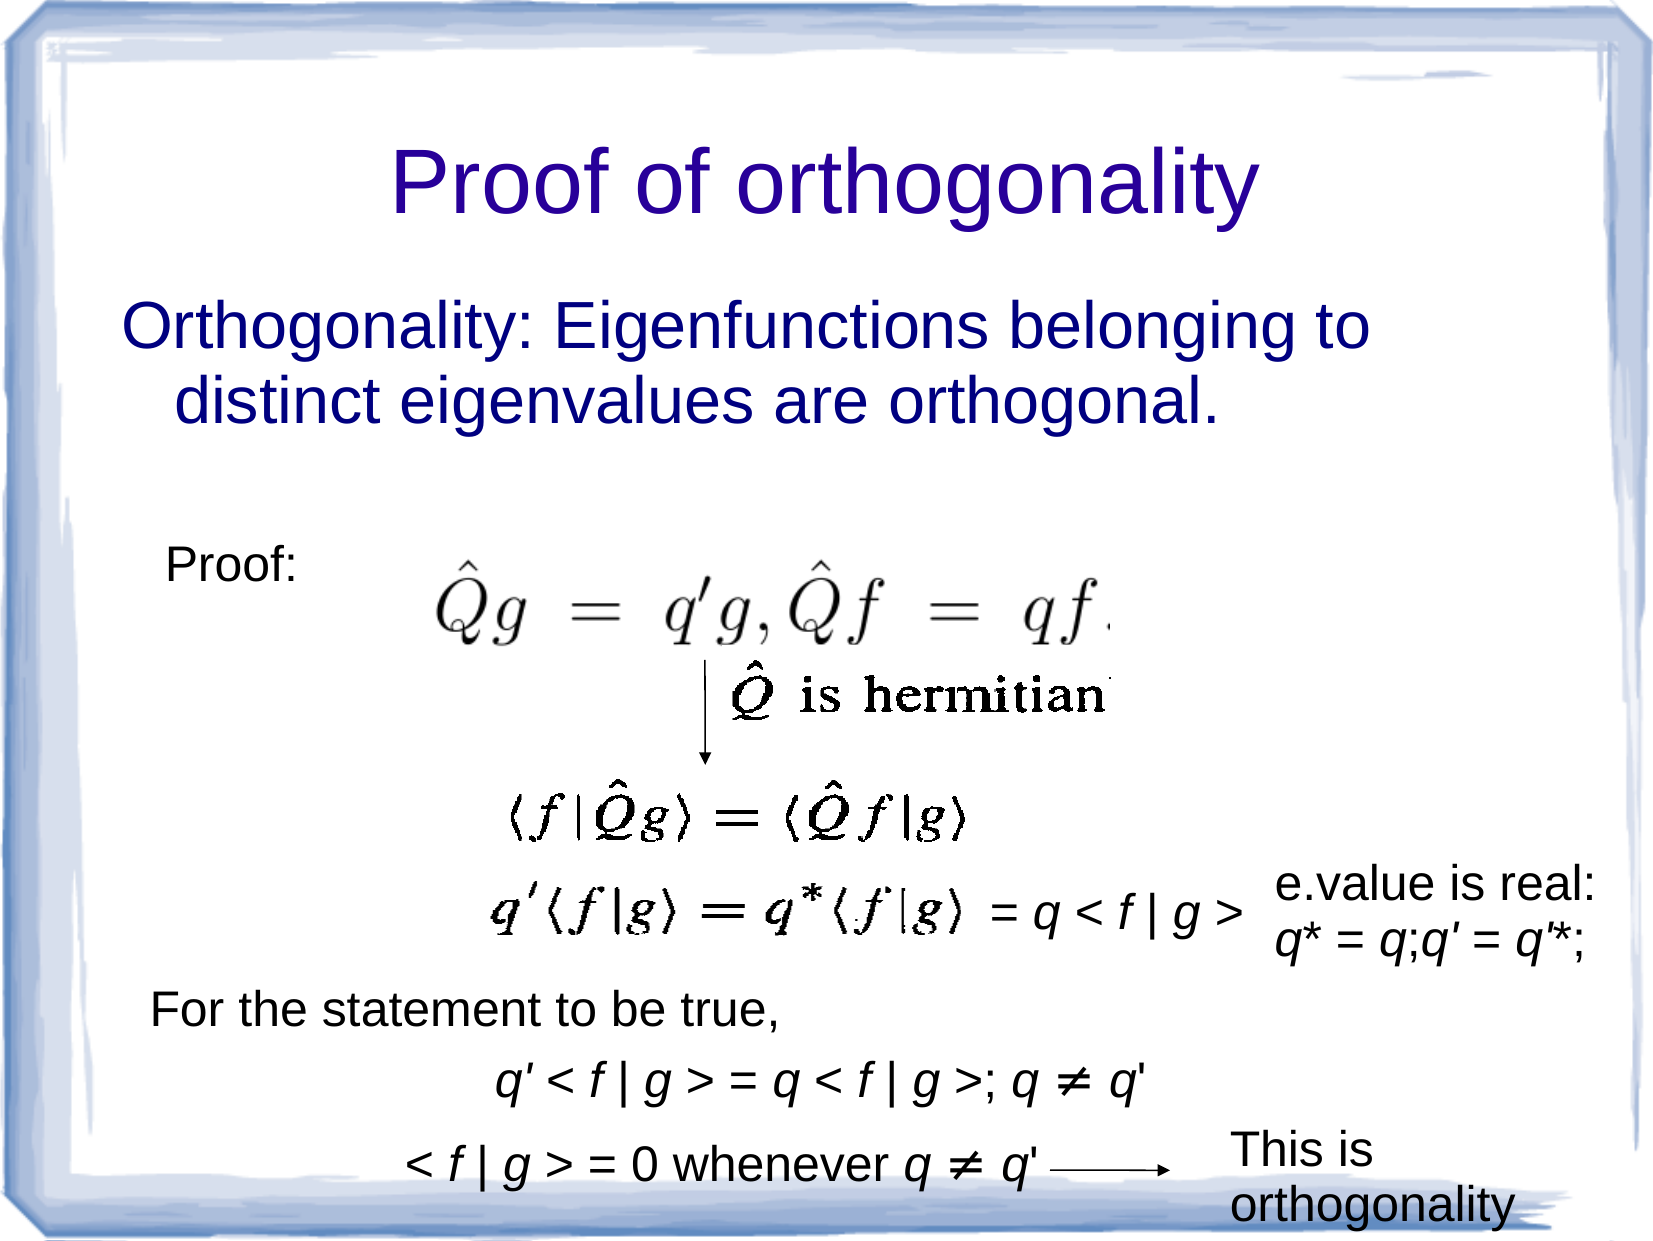

# Proof of orthogonality
Orthogonality: Eigenfunctions belonging to distinct eigenvalues are orthogonal.
Proof:
e.value is real:
q* = q;q' = q'*;
= q < f | g >
For the statement to be true,
q' < f | g > = q < f | g >; q ≠ q'
This is orthogonality
< f | g > = 0 whenever q ≠ q'